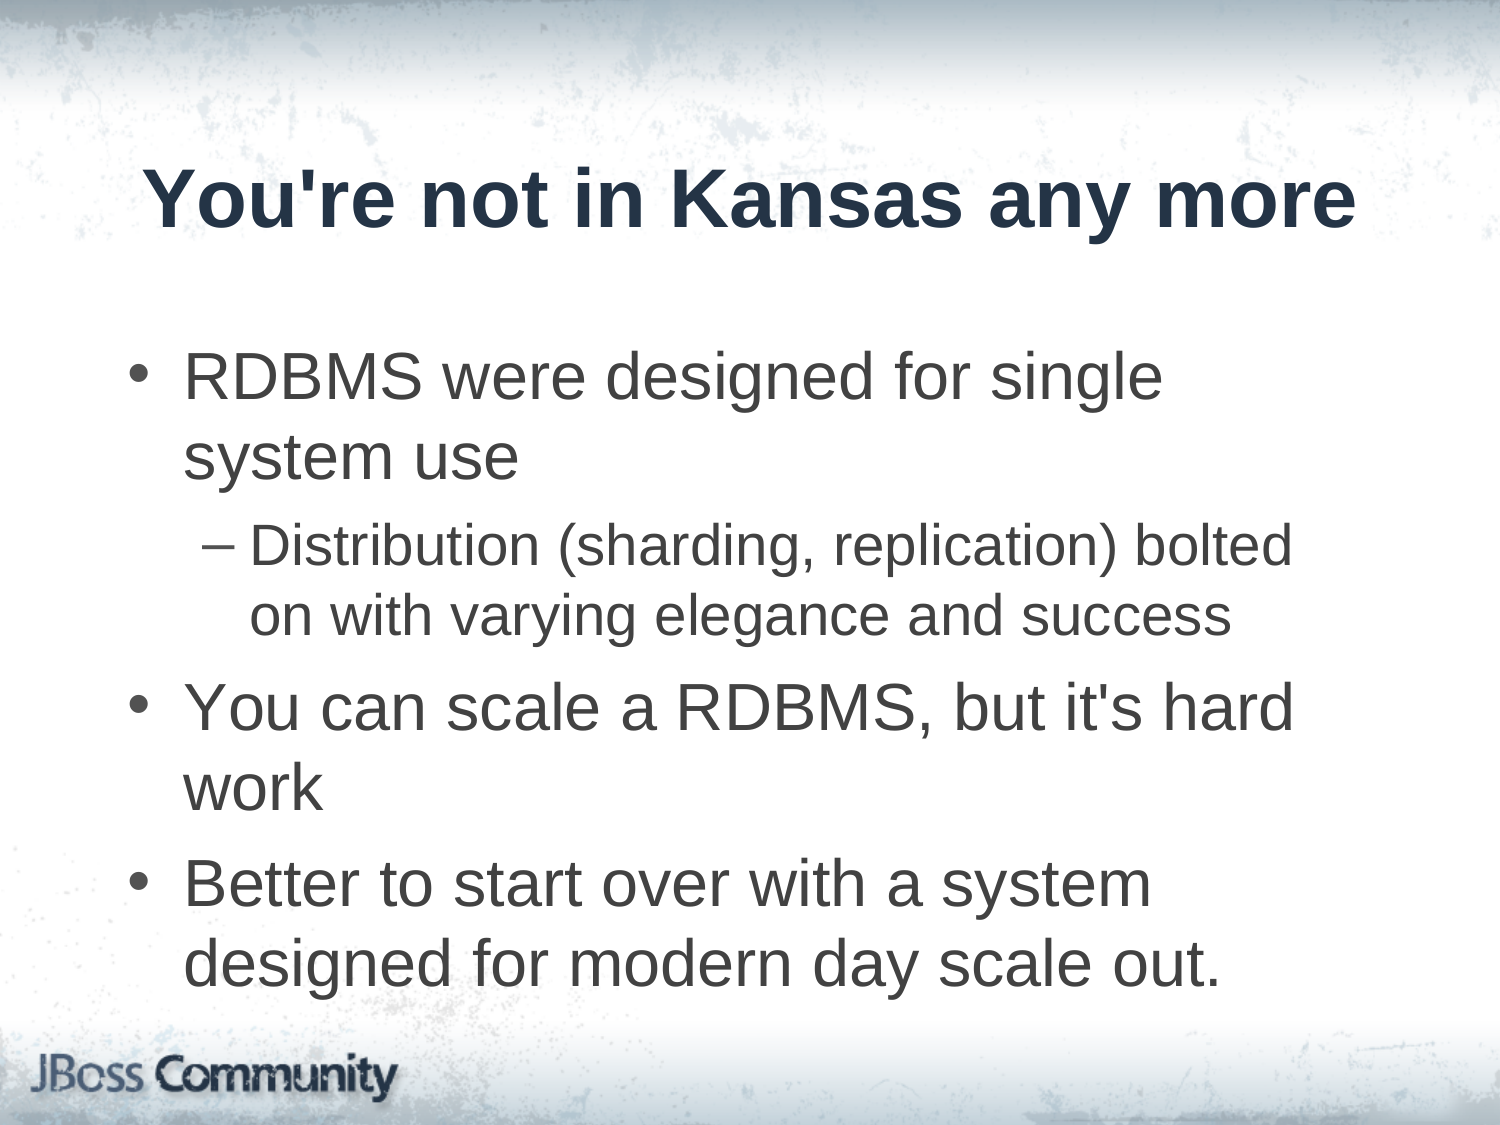

# You're not in Kansas any more
RDBMS were designed for single system use
Distribution (sharding, replication) bolted on with varying elegance and success
You can scale a RDBMS, but it's hard work
Better to start over with a system designed for modern day scale out.